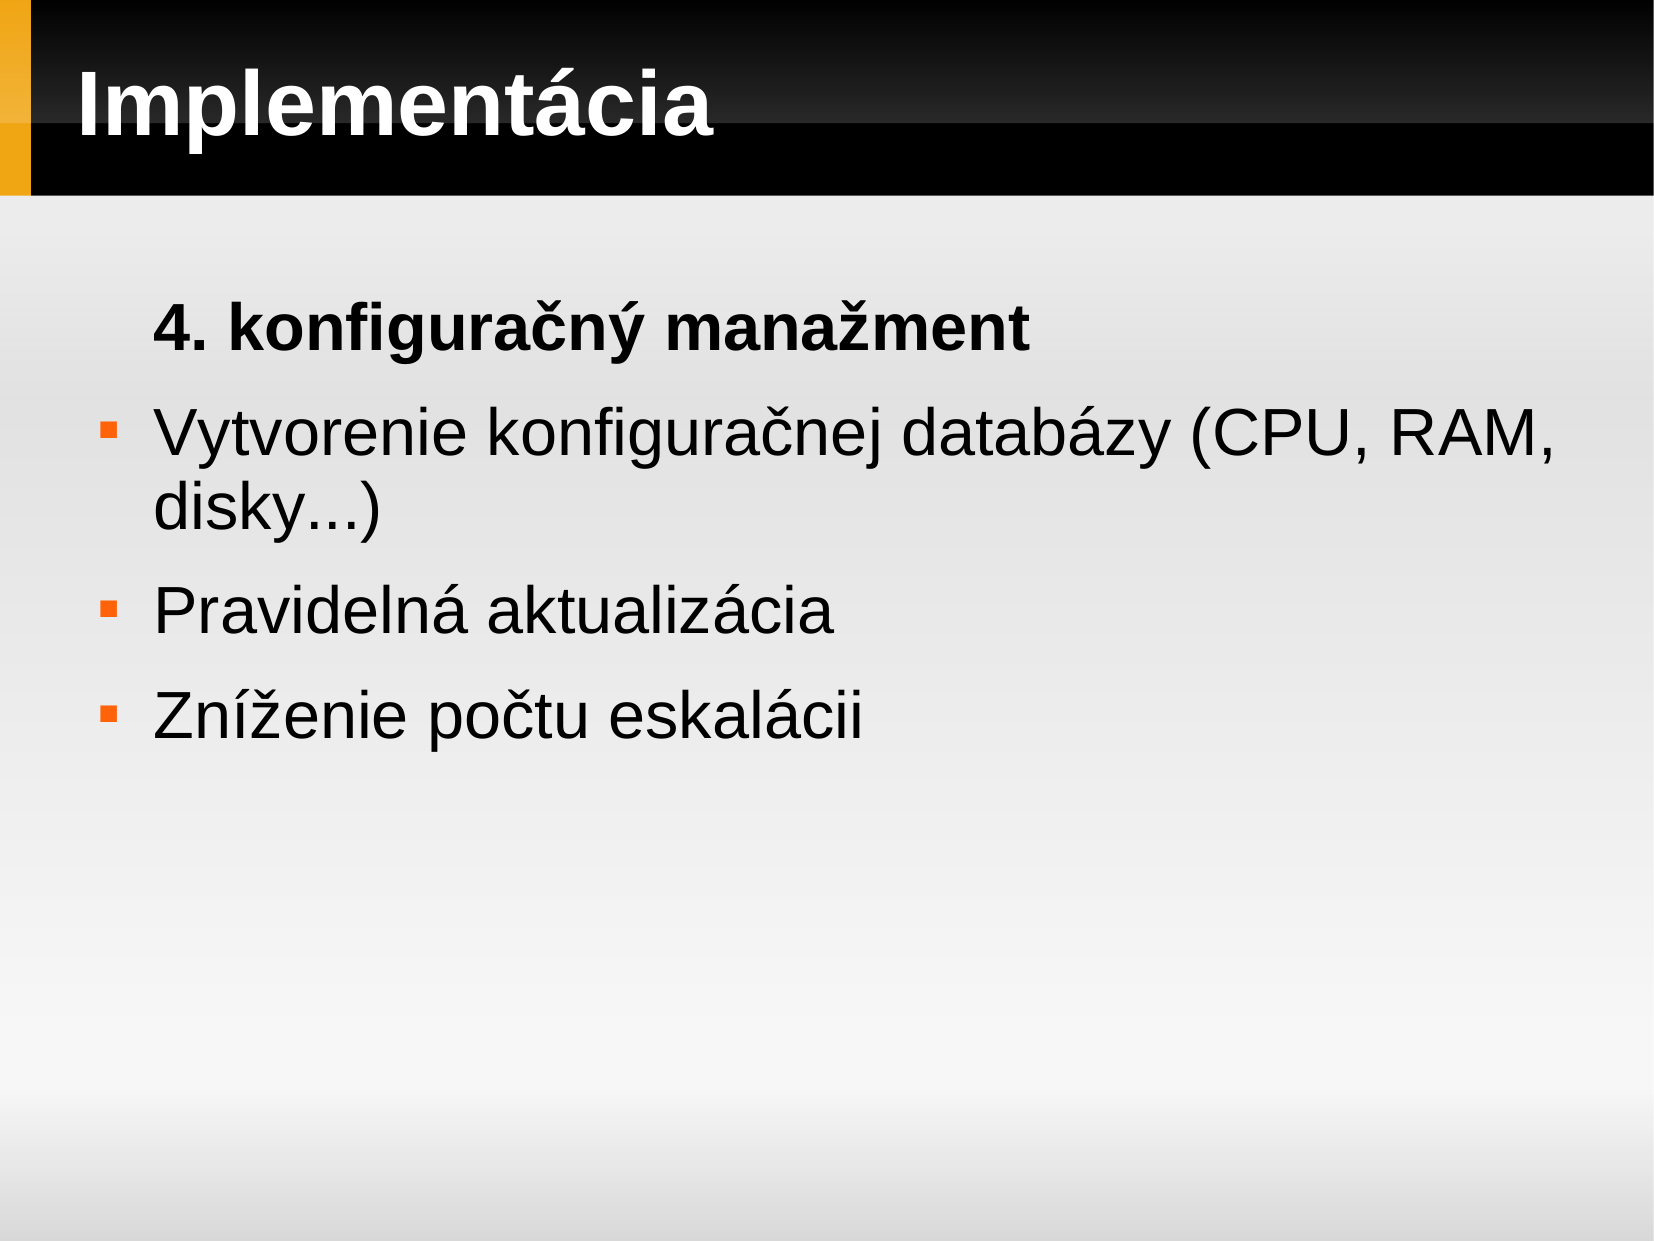

# Implementácia
4. konfiguračný manažment
Vytvorenie konfiguračnej databázy (CPU, RAM, disky...)
Pravidelná aktualizácia
Zníženie počtu eskalácii